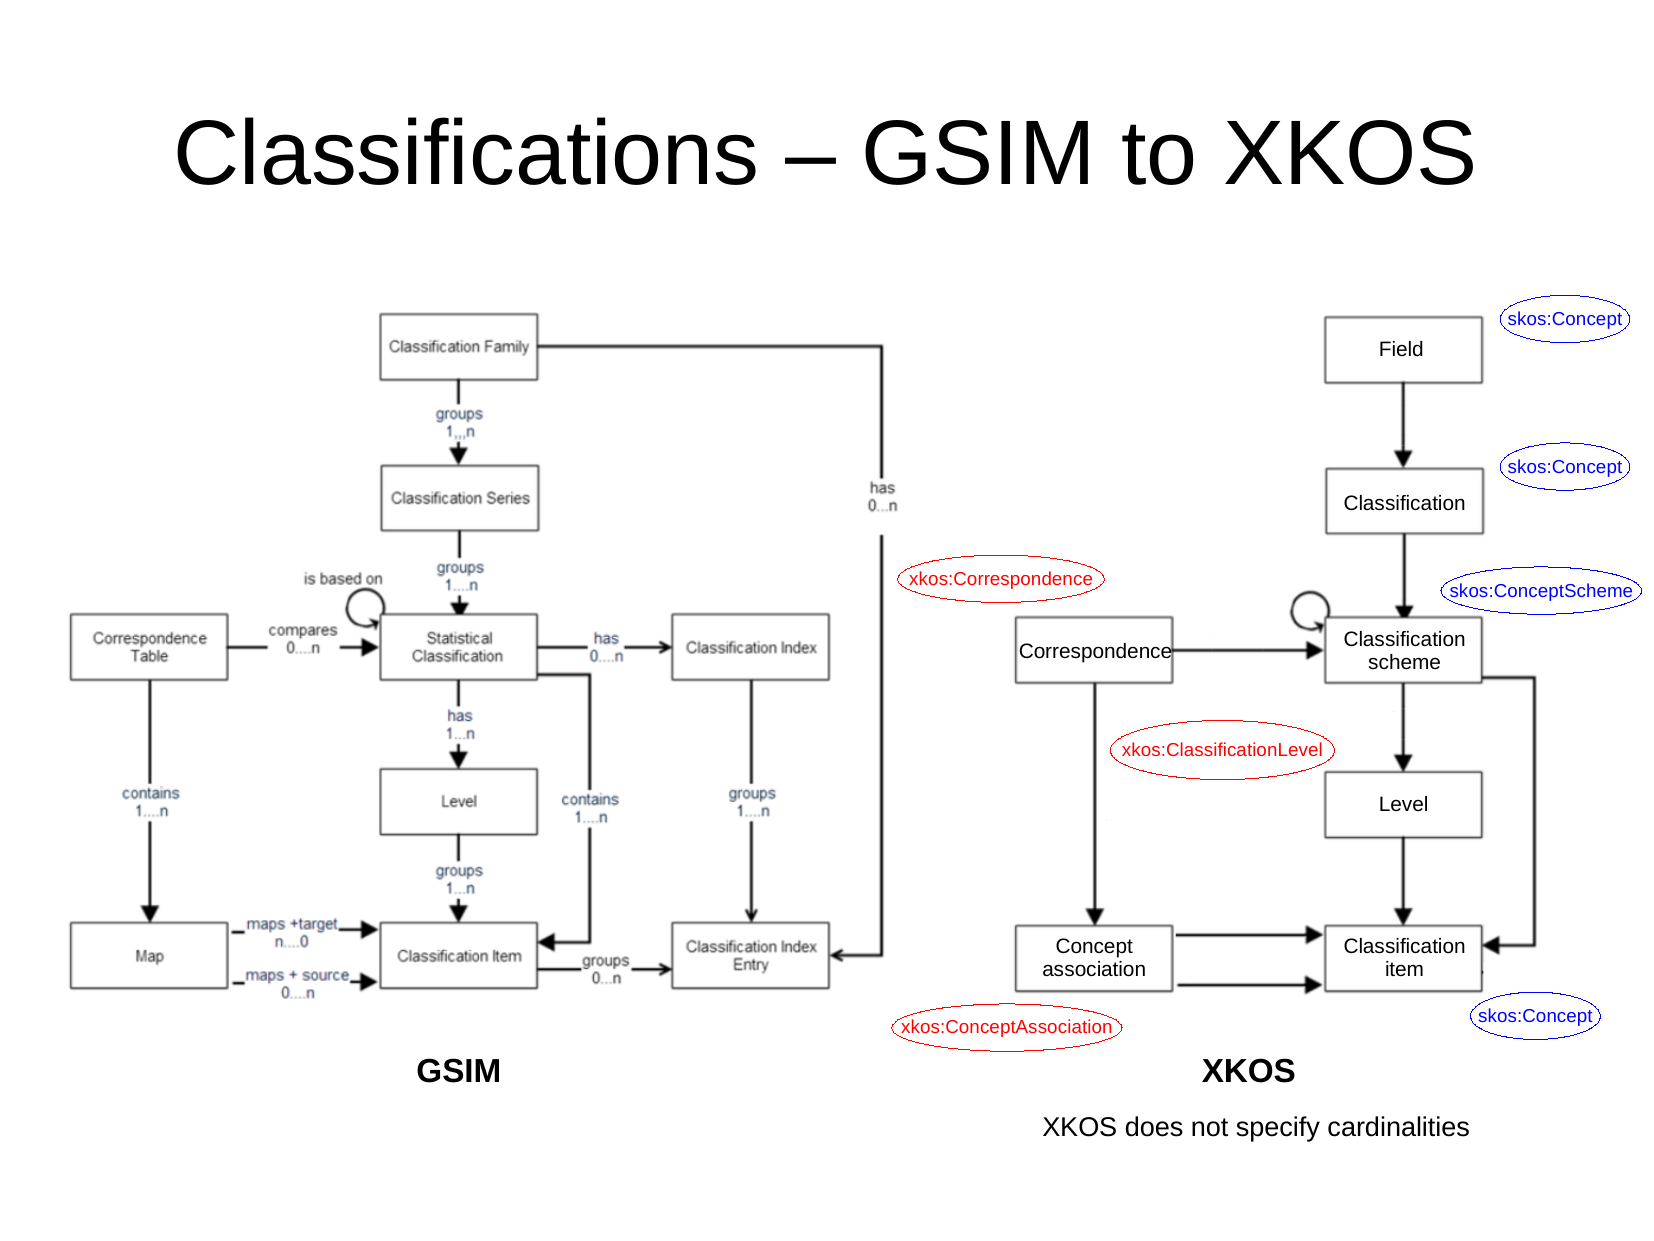

# Classifications – GSIM to XKOS
skos:Concept
Field
skos:Concept
Classification
xkos:Correspondence
skos:ConceptScheme
Classification
scheme
Correspondence
xkos:ClassificationLevel
Level
Classification
item
Concept
association
skos:Concept
xkos:ConceptAssociation
GSIM
XKOS
XKOS does not specify cardinalities